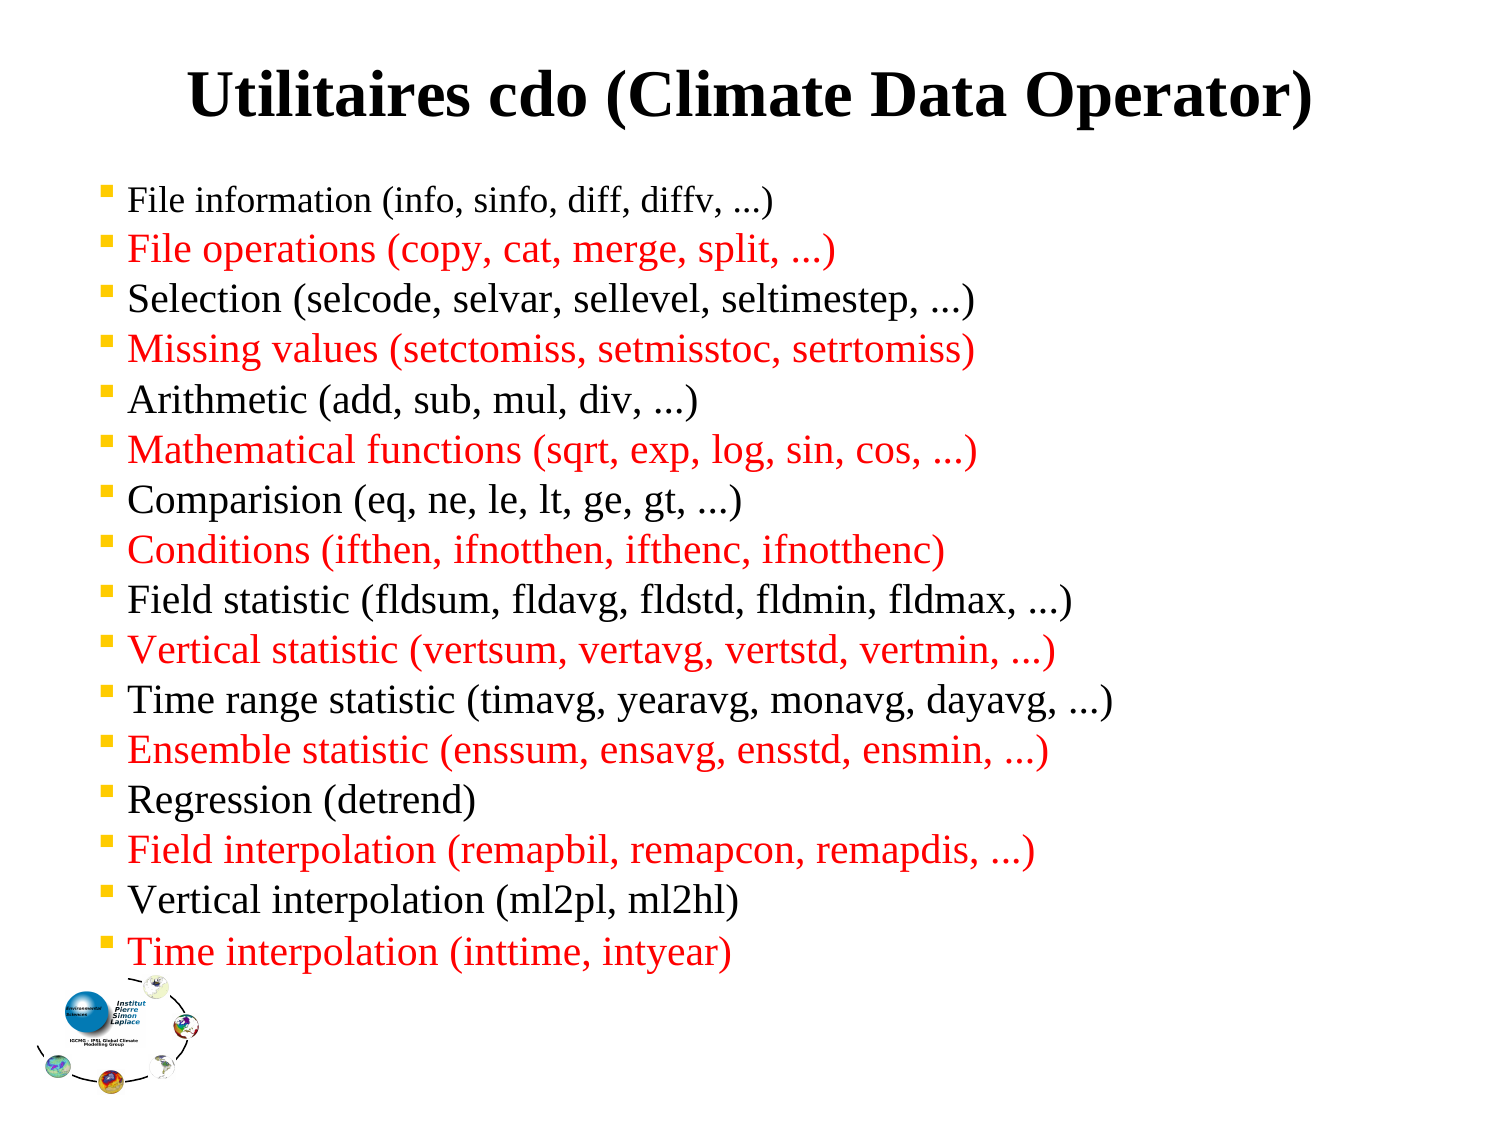

Utilitaires cdo (Climate Data Operator)
 File information (info, sinfo, diff, diffv, ...)
 File operations (copy, cat, merge, split, ...)
 Selection (selcode, selvar, sellevel, seltimestep, ...)
 Missing values (setctomiss, setmisstoc, setrtomiss)
 Arithmetic (add, sub, mul, div, ...)
 Mathematical functions (sqrt, exp, log, sin, cos, ...)
 Comparision (eq, ne, le, lt, ge, gt, ...)
 Conditions (ifthen, ifnotthen, ifthenc, ifnotthenc)
 Field statistic (fldsum, fldavg, fldstd, fldmin, fldmax, ...)
 Vertical statistic (vertsum, vertavg, vertstd, vertmin, ...)
 Time range statistic (timavg, yearavg, monavg, dayavg, ...)
 Ensemble statistic (enssum, ensavg, ensstd, ensmin, ...)
 Regression (detrend)
 Field interpolation (remapbil, remapcon, remapdis, ...)
 Vertical interpolation (ml2pl, ml2hl)
 Time interpolation (inttime, intyear)